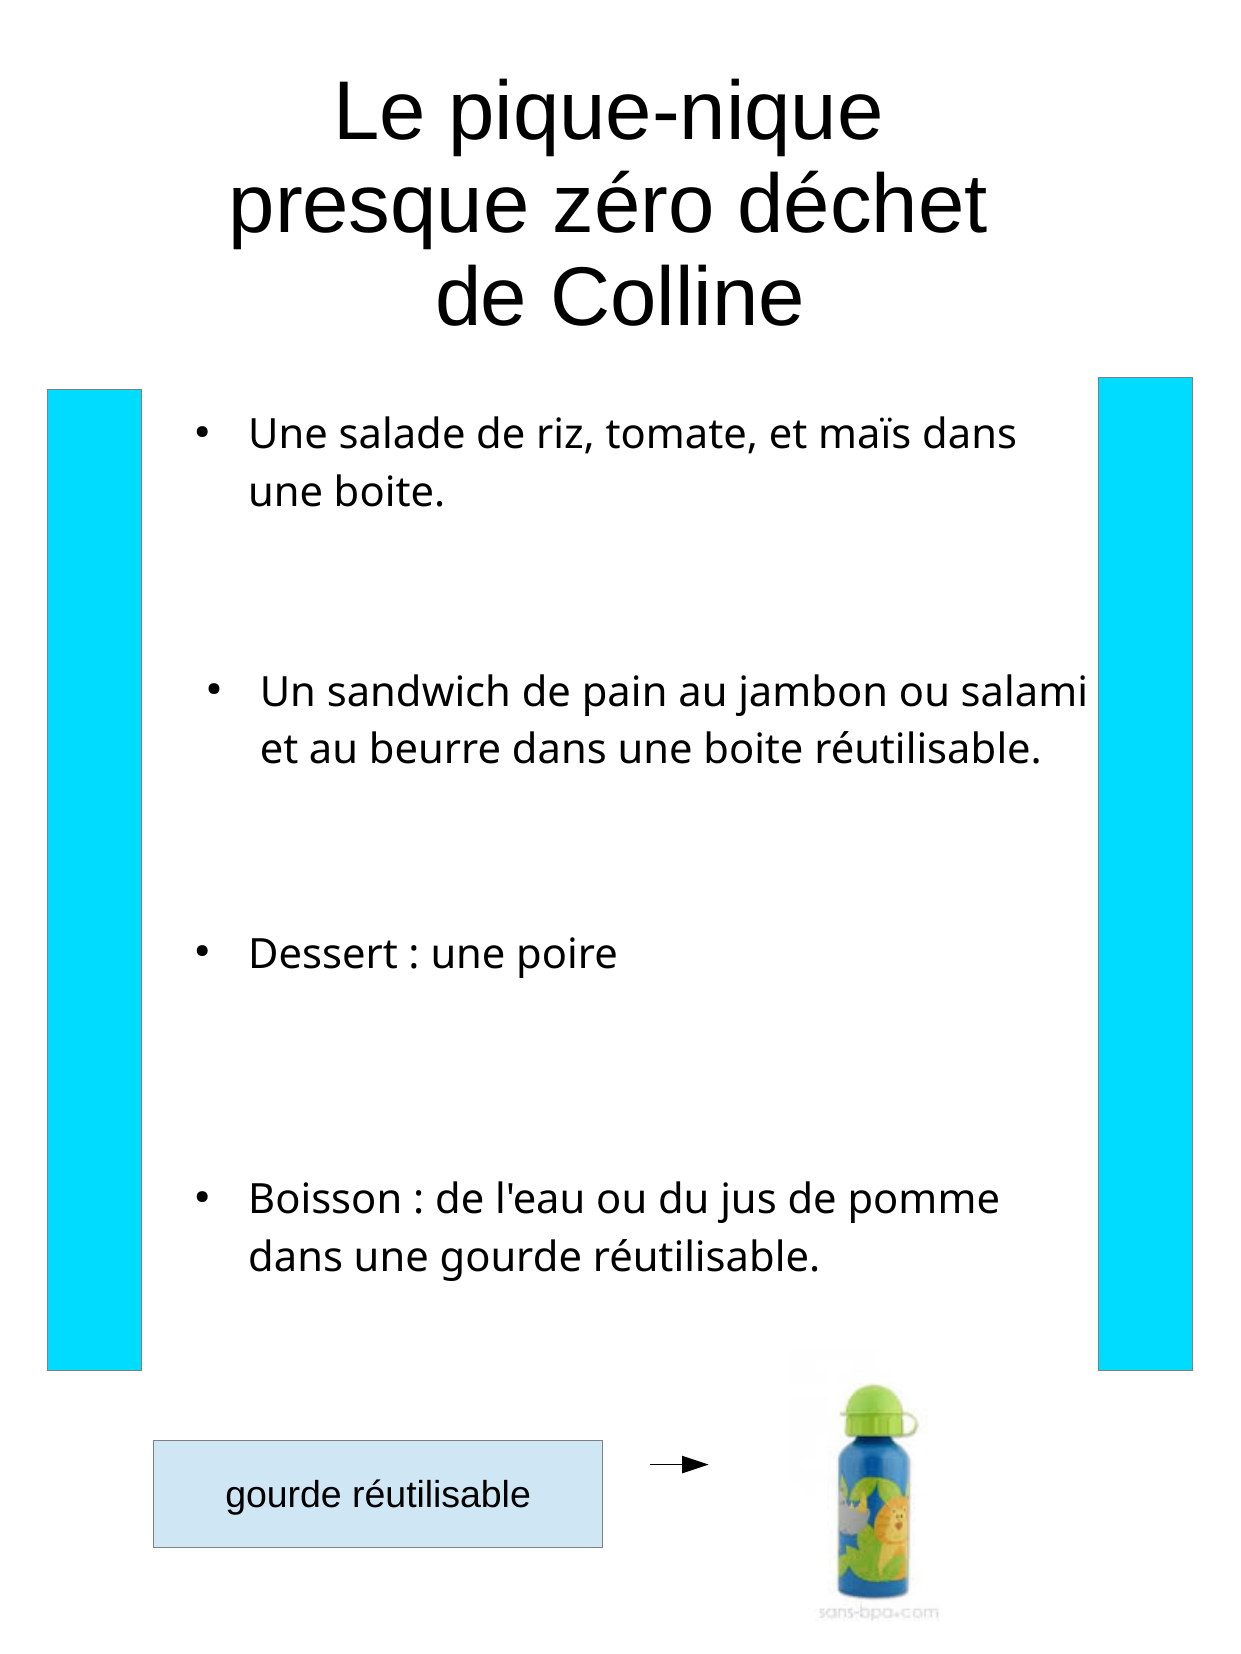

# Le pique-nique presque zéro déchet de Colline
Une salade de riz, tomate, et maïs dans une boite.
Un sandwich de pain au jambon ou salami et au beurre dans une boite réutilisable.
Dessert : une poire
Boisson : de l'eau ou du jus de pomme dans une gourde réutilisable.
gourde réutilisable